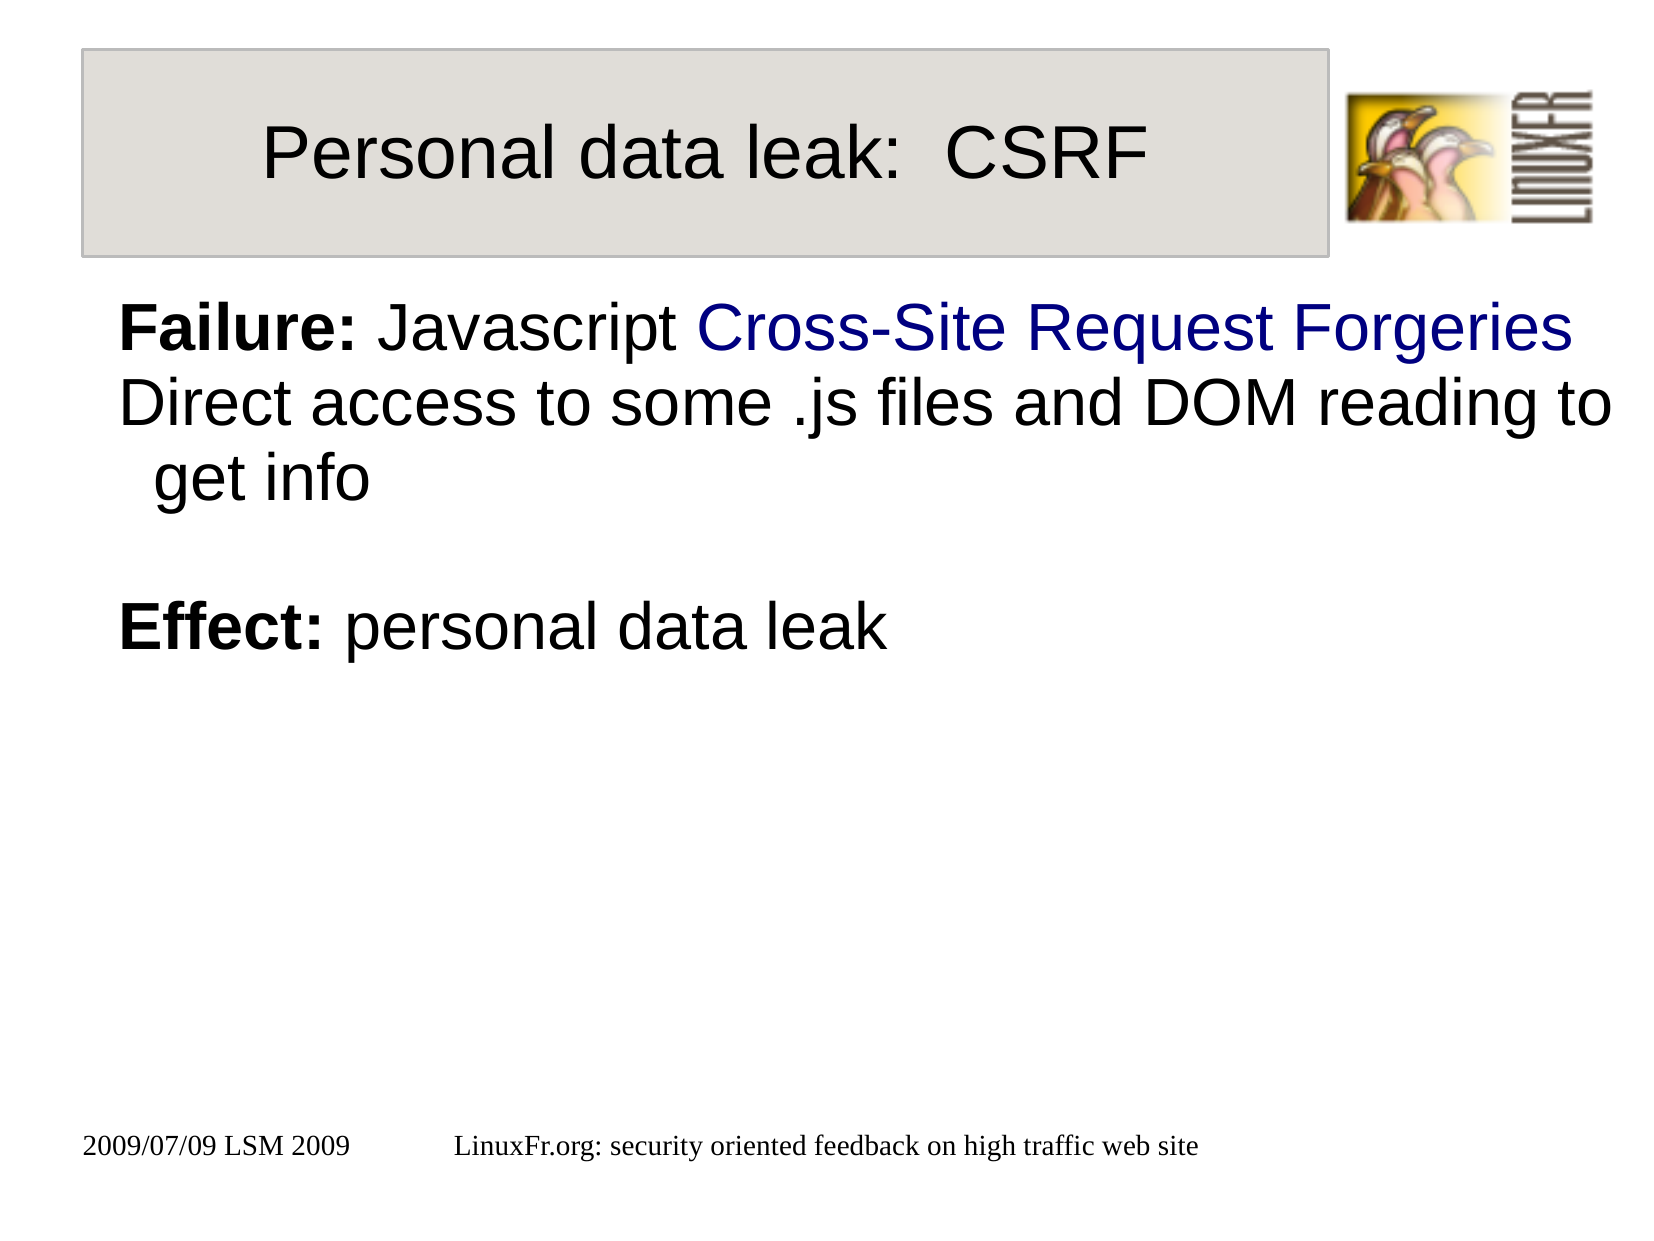

# Personal data leak: CSRF
Failure: Javascript Cross-Site Request Forgeries
Direct access to some .js files and DOM reading to get info
Effect: personal data leak